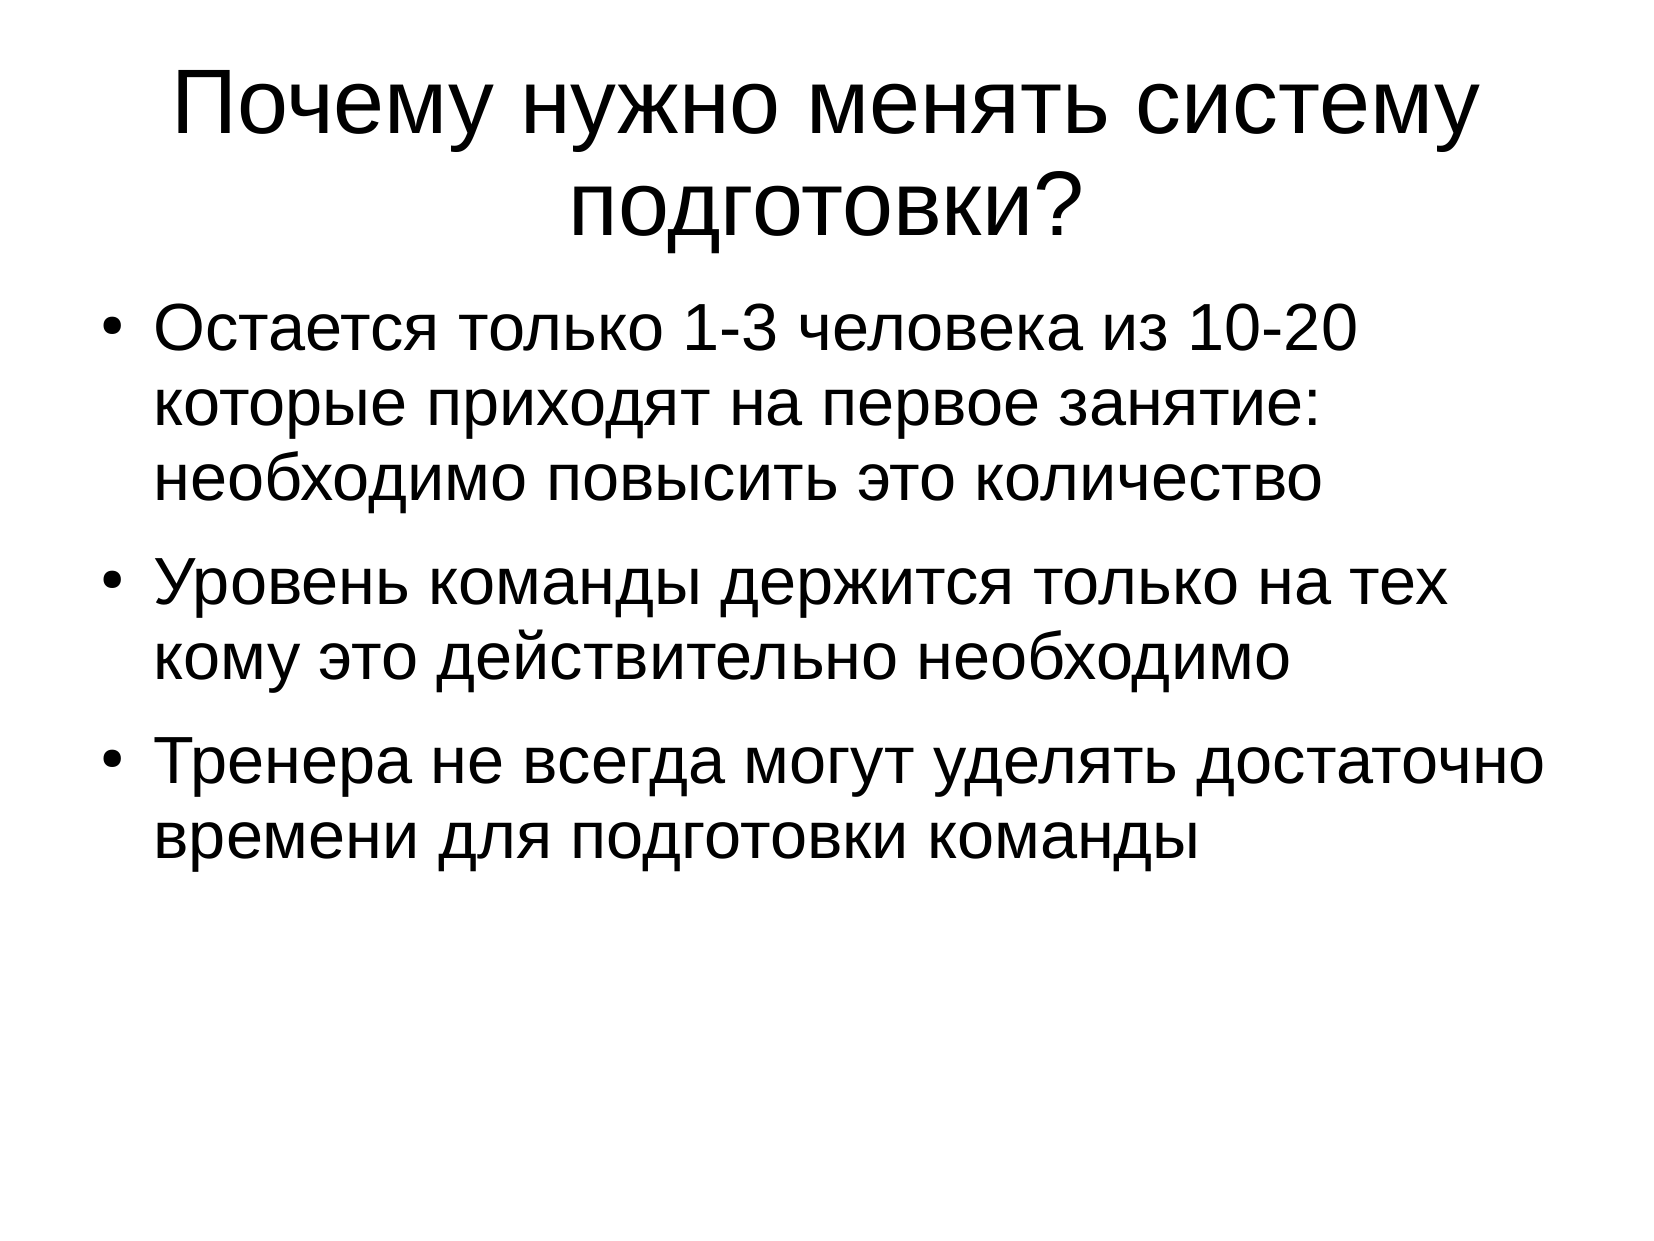

# Почему нужно менять систему подготовки?
Остается только 1-3 человека из 10-20 которые приходят на первое занятие: необходимо повысить это количество
Уровень команды держится только на тех кому это действительно необходимо
Тренера не всегда могут уделять достаточно времени для подготовки команды